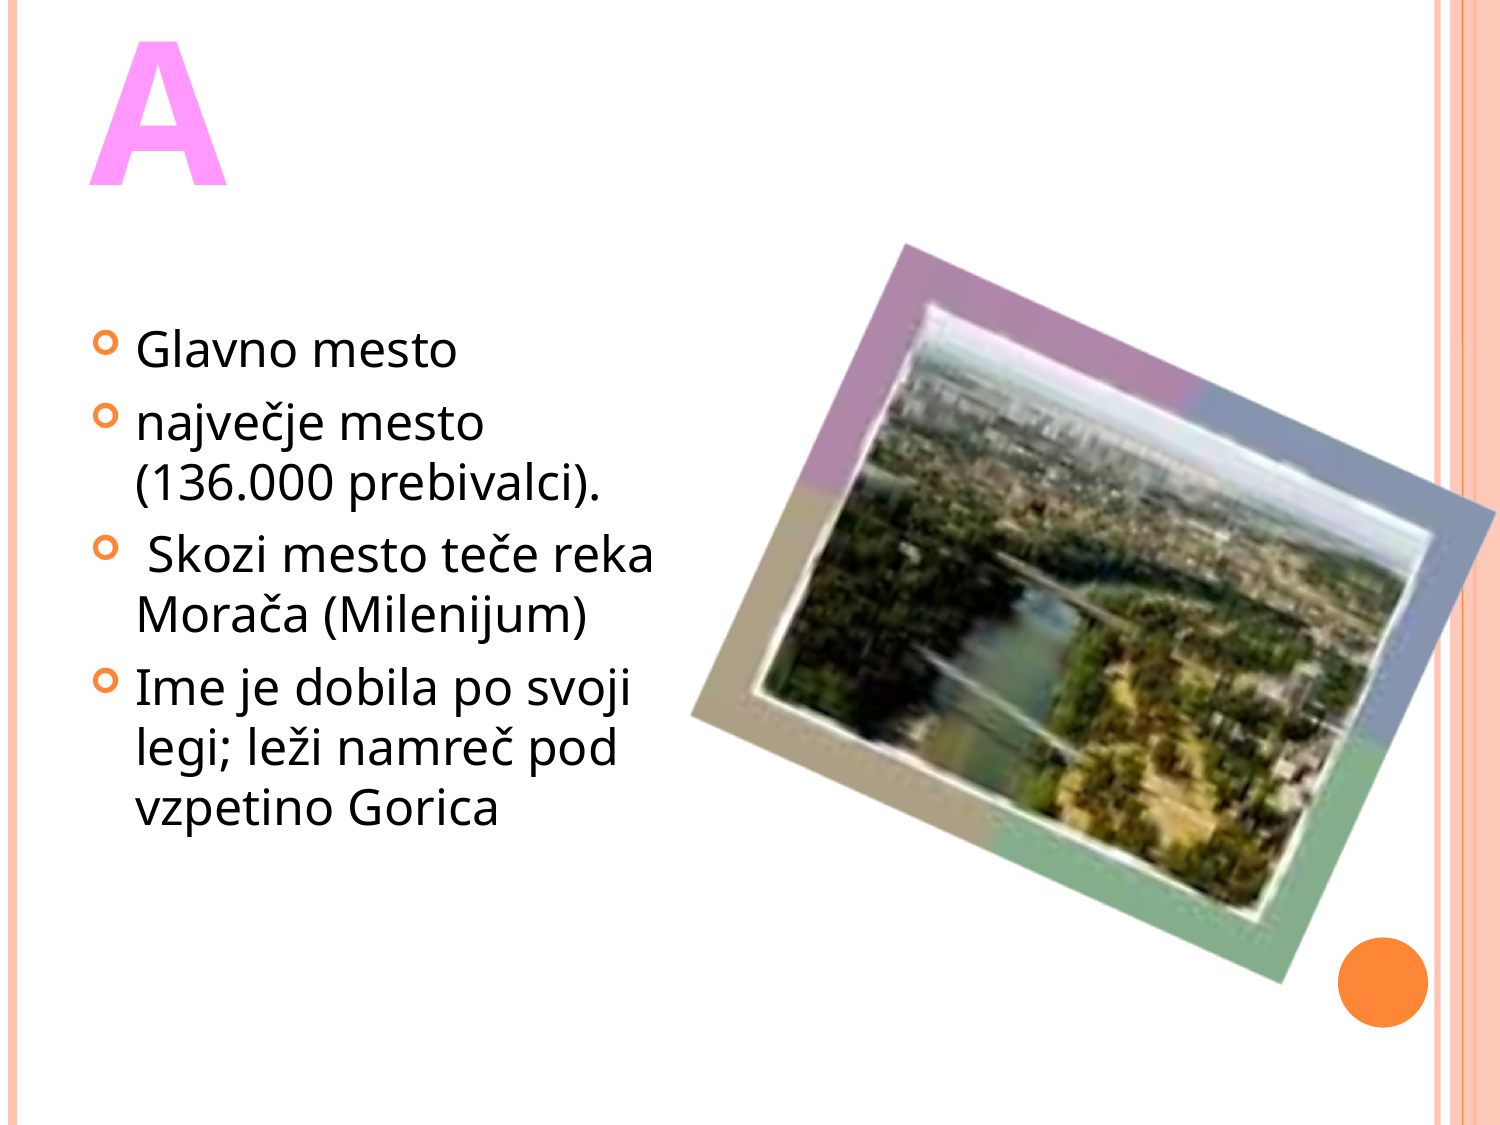

# podgorica
Glavno mesto
največje mesto (136.000 prebivalci).
 Skozi mesto teče reka Morača (Milenijum)
Ime je dobila po svoji legi; leži namreč pod vzpetino Gorica